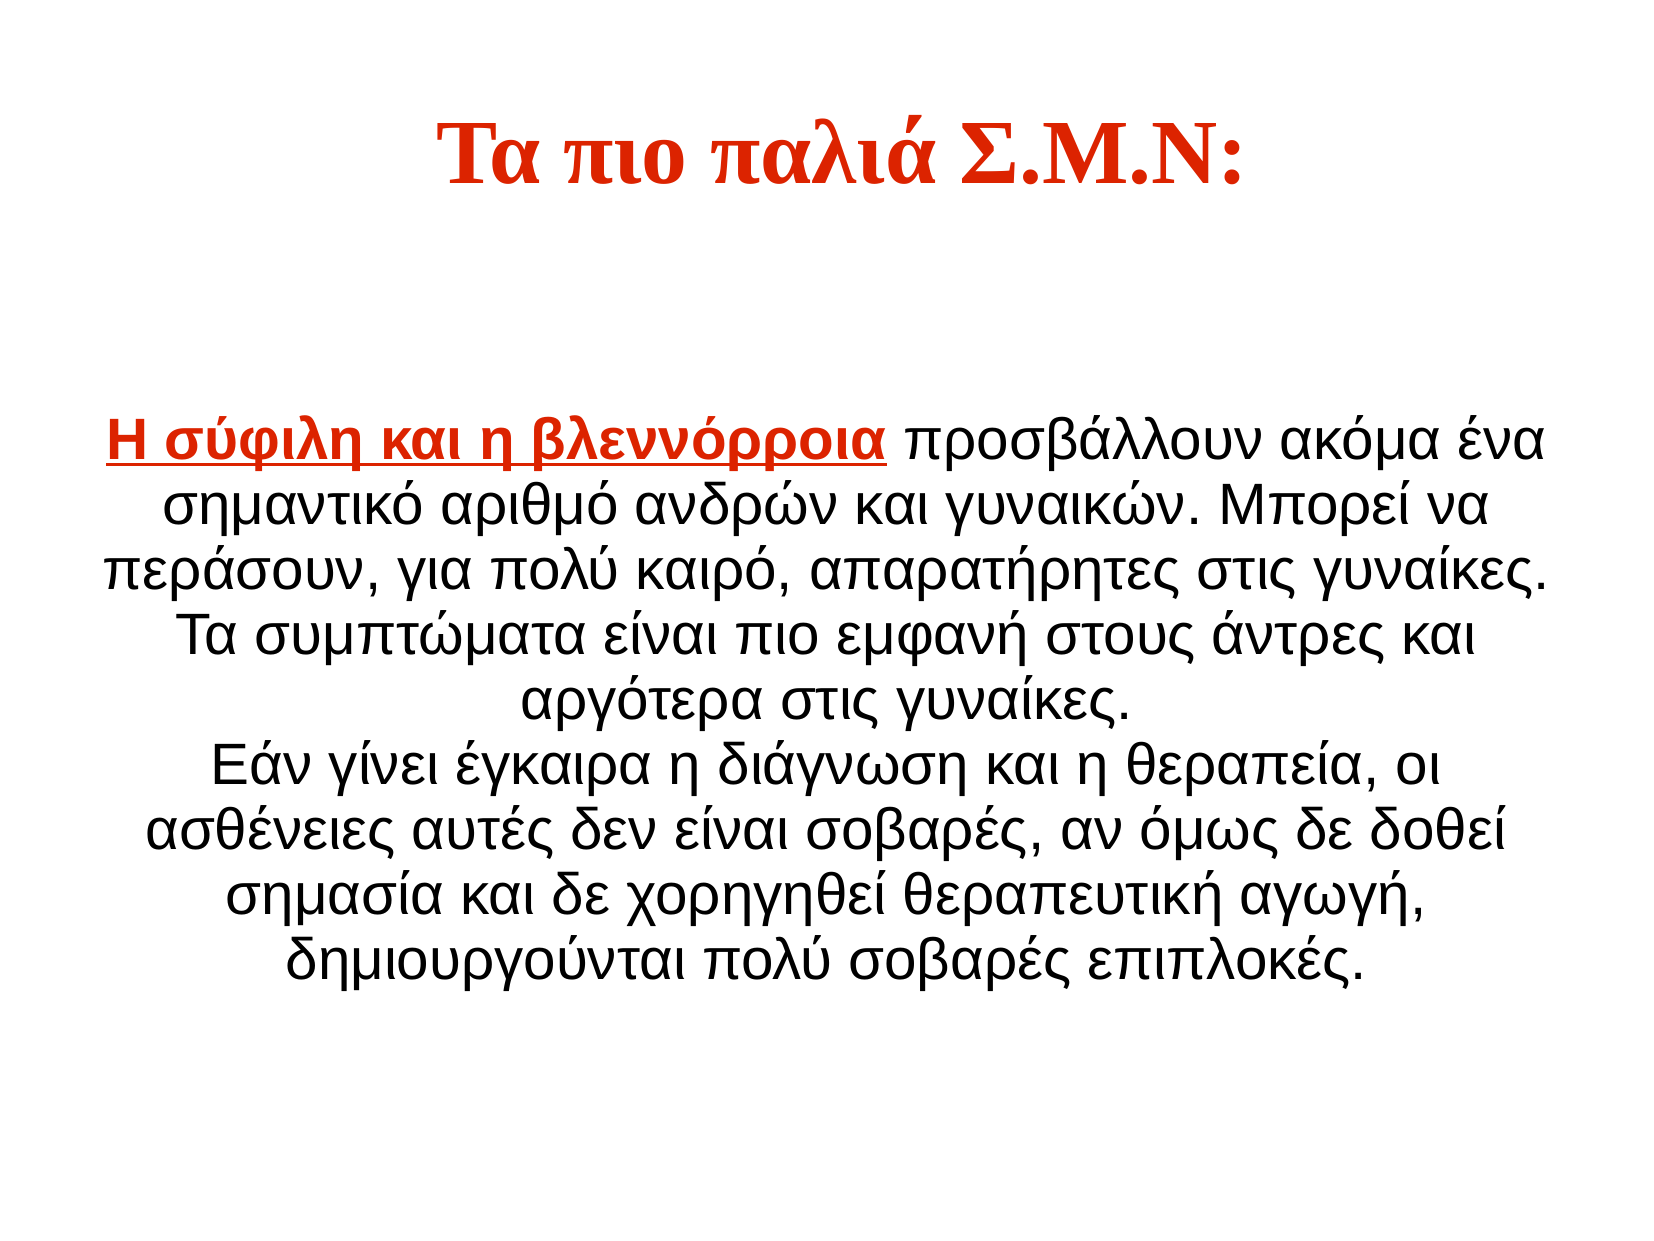

# Τα πιο παλιά Σ.Μ.Ν:
Η σύφιλη και η βλεννόρροια προσβάλλουν ακόμα ένα σημαντικό αριθμό ανδρών και γυναικών. Μπορεί να περάσουν, για πολύ καιρό, απαρατήρητες στις γυναίκες. Τα συμπτώματα είναι πιο εμφανή στους άντρες και αργότερα στις γυναίκες.
Εάν γίνει έγκαιρα η διάγνωση και η θεραπεία, οι ασθένειες αυτές δεν είναι σοβαρές, αν όμως δε δοθεί σημασία και δε χορηγηθεί θεραπευτική αγωγή, δημιουργούνται πολύ σοβαρές επιπλοκές.